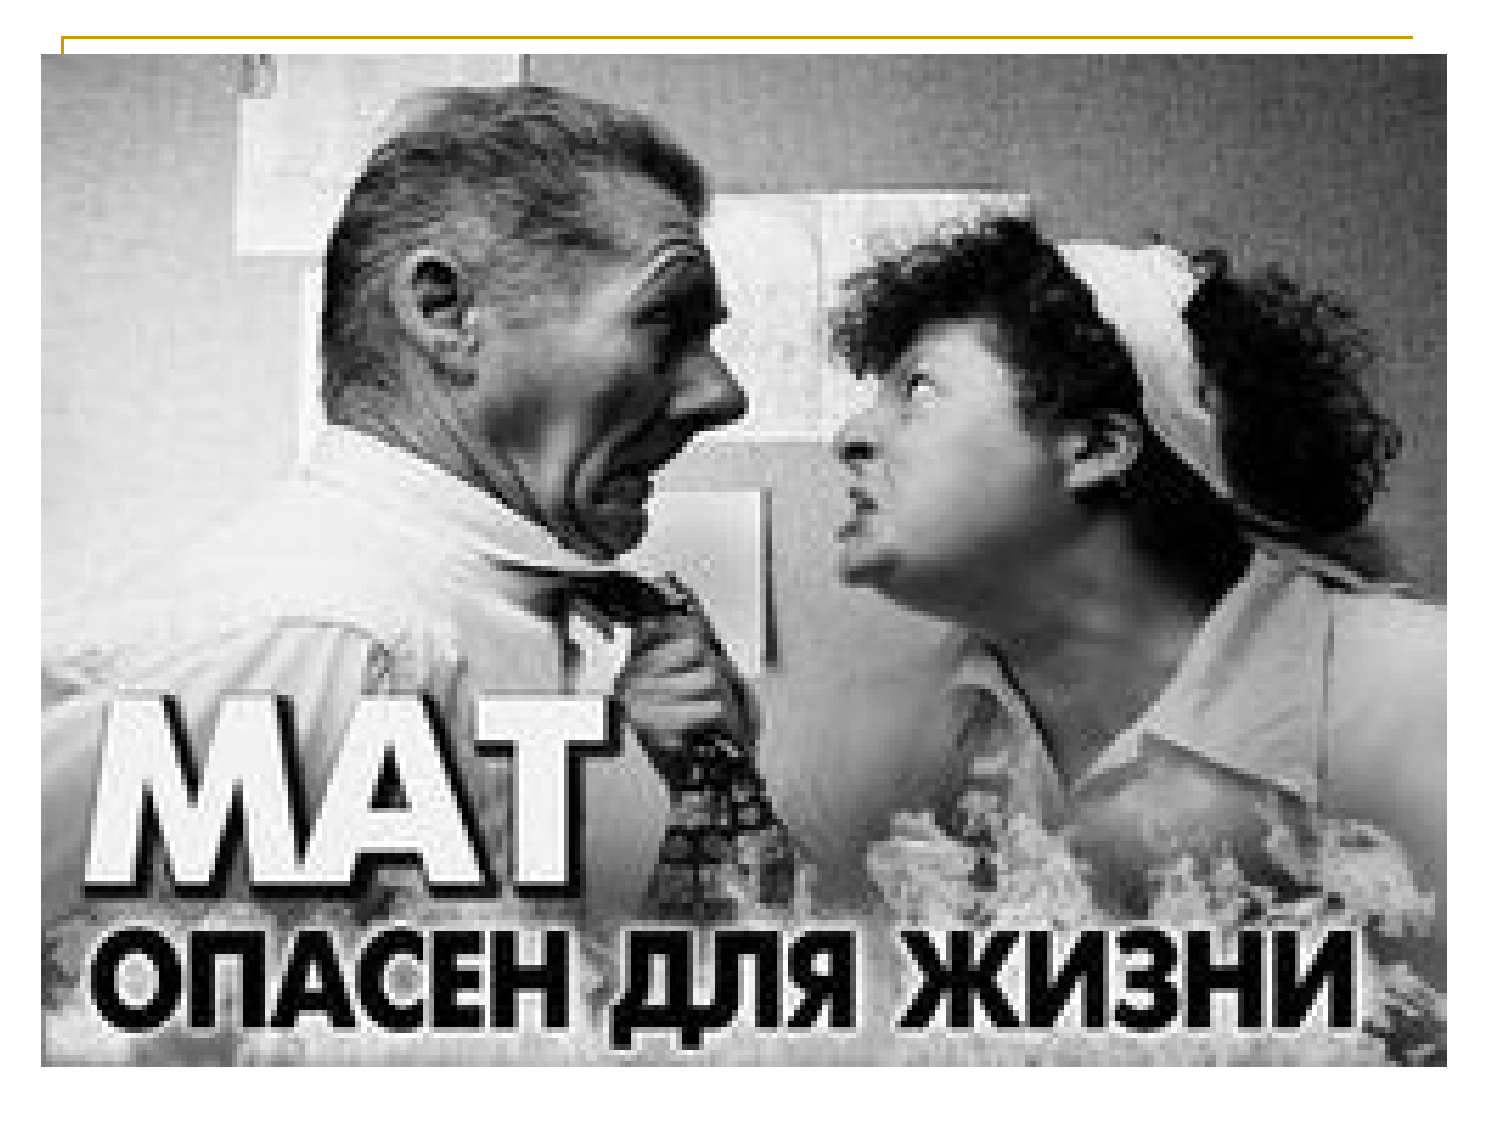

# Что такое мат? Какую опасность он несёт?
Мало кто задумывается над тем, что звук - не просто определенный набор электромагнитных волн, а - носитель информации. Длинное слово не обязательно несет больше информации, чем короткое. Всё зависит не только от того, из каких звуков состоит слово, и даже не от их порядка в слове, а от того, какова информационная емкость этого звука. Электромагнитное наполнение каждого звука тоже различно - от обычных длинных радиоволн до жесткого ультракороткого излучения, действующего на подкорку головного мозга человека, его подсознание.
Бранные слова наносят вред не только тем, кто их произносят, но и тем, кто их слышит. Матерящийся человек порой не догадывается, что он наносит непоправимый вред своему потомству. Наши гены как бы «слышат» все наши слова и запоминают их. Маты отрицательно действуют на ДНК ругающегося человека, становятся проклятием для самого человека и его наследников. Именно молекулы ДНК отвечают за наследственность человека. В этом случае, если речь человека насыщена нецензурной бранью, в молекулах ДНК начинает вырабатываться "отрицательная программа". Ученые зафиксировали: бранное слово вызывает мутагенный эффект, аналогичный радиационному облучению.